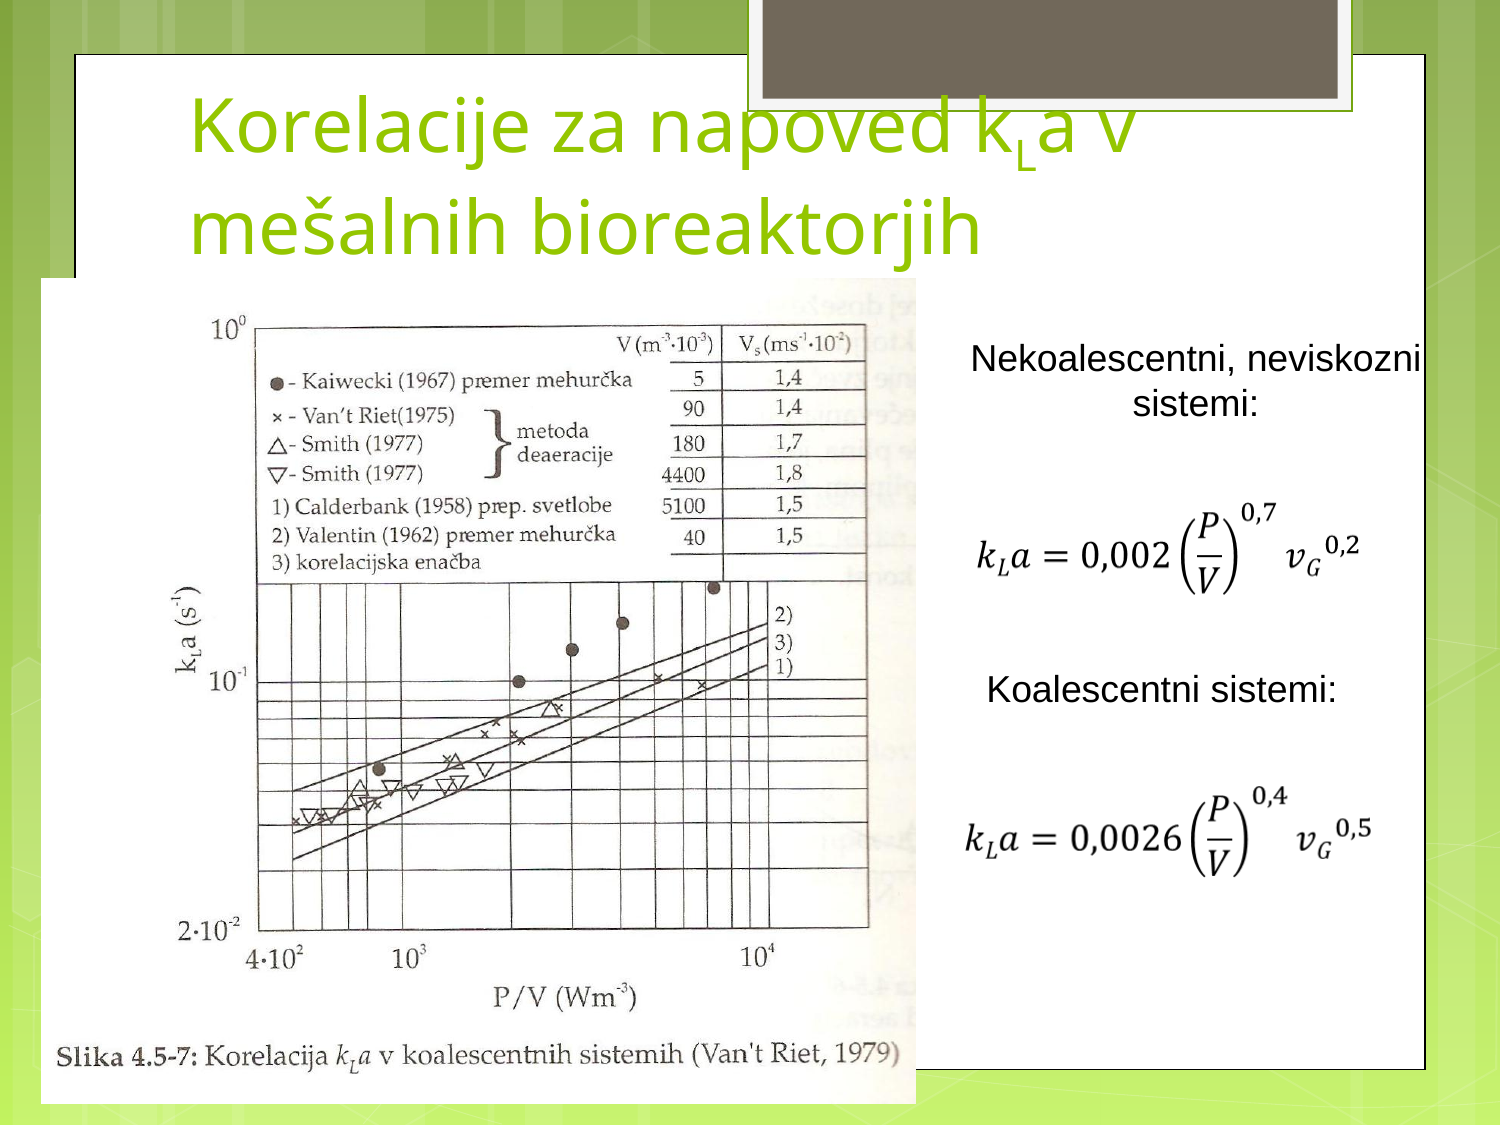

# Korelacije za napoved kLa v mešalnih bioreaktorjih
Nekoalescentni, neviskozni sistemi:
Koalescentni sistemi: